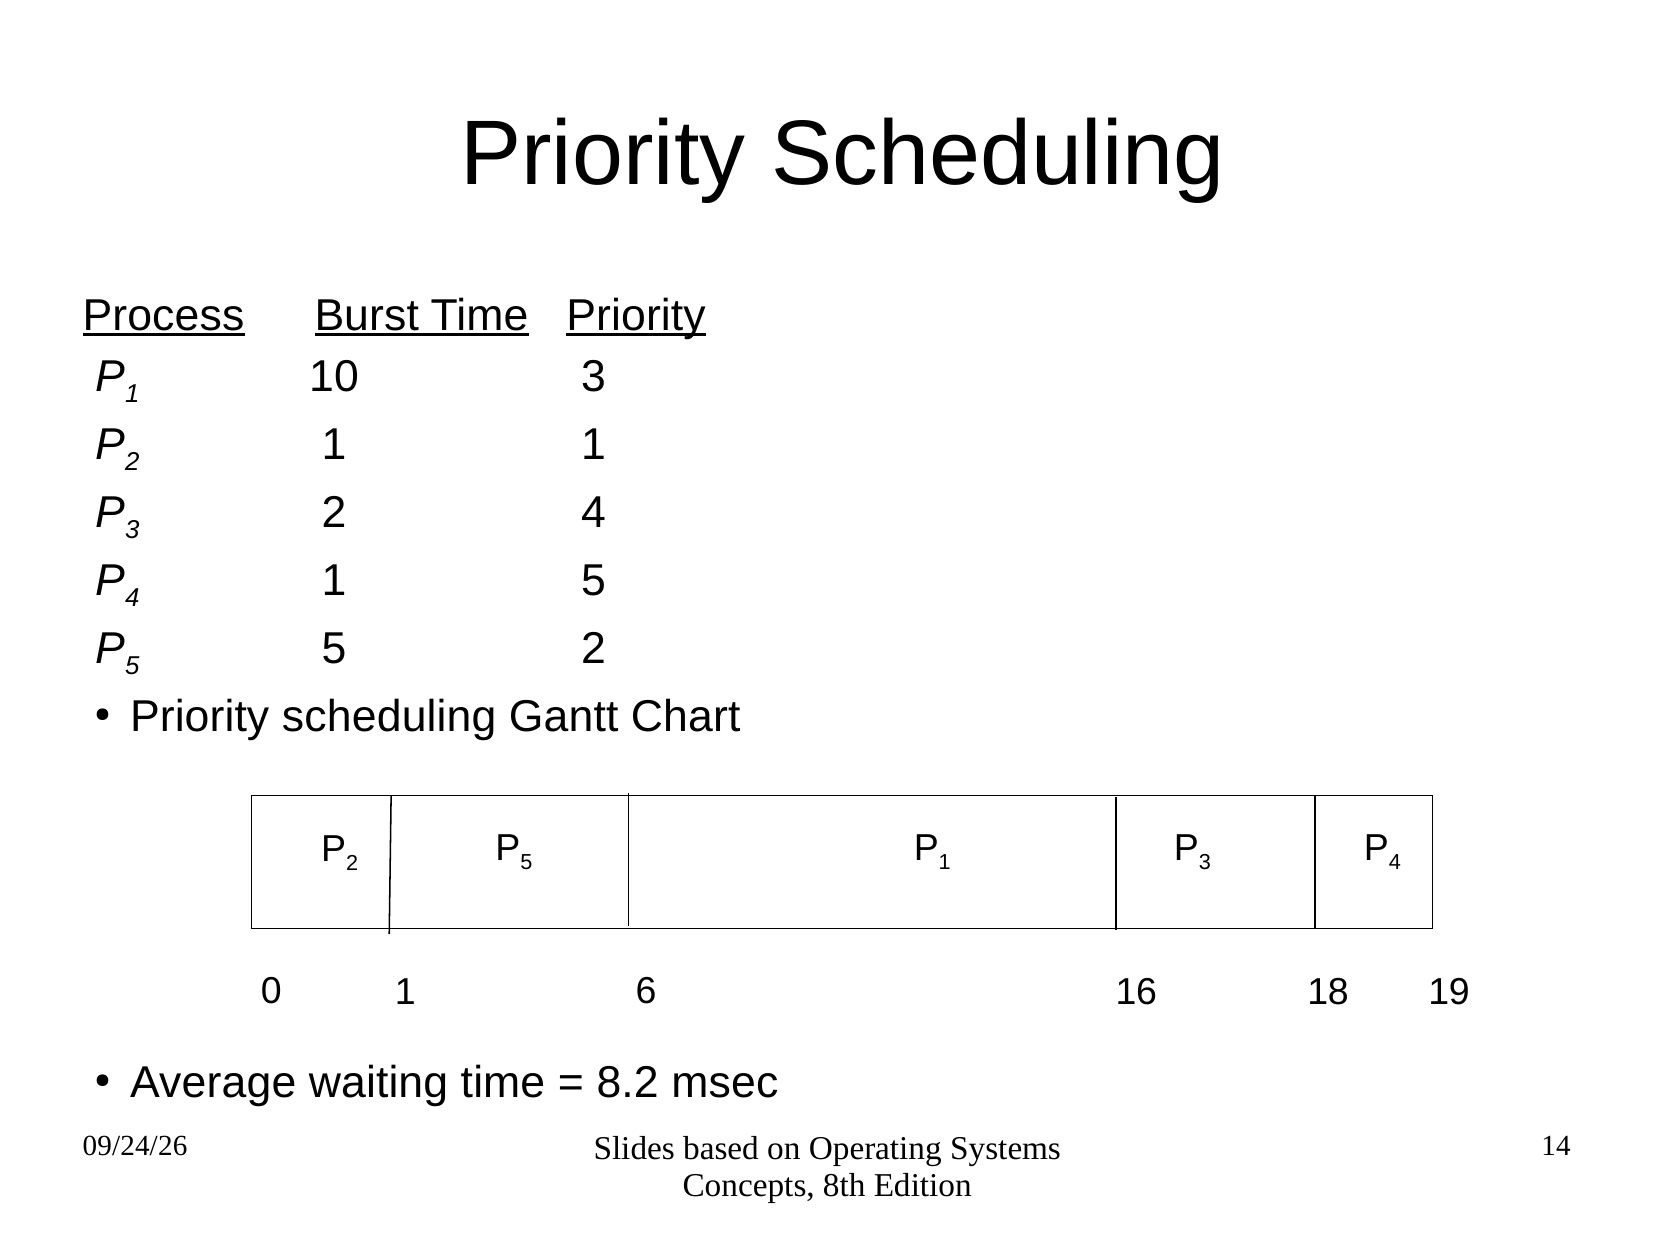

# Priority Scheduling
ProcessA	arBurst Time Priority
 P1	10	3
 P2 	1	1
 P3	2	4
 P4	1	5
 P5	5	2
Priority scheduling Gantt Chart
Average waiting time = 8.2 msec
P1
P5
P3
P4
P2
0
6
1
16
18
19
14